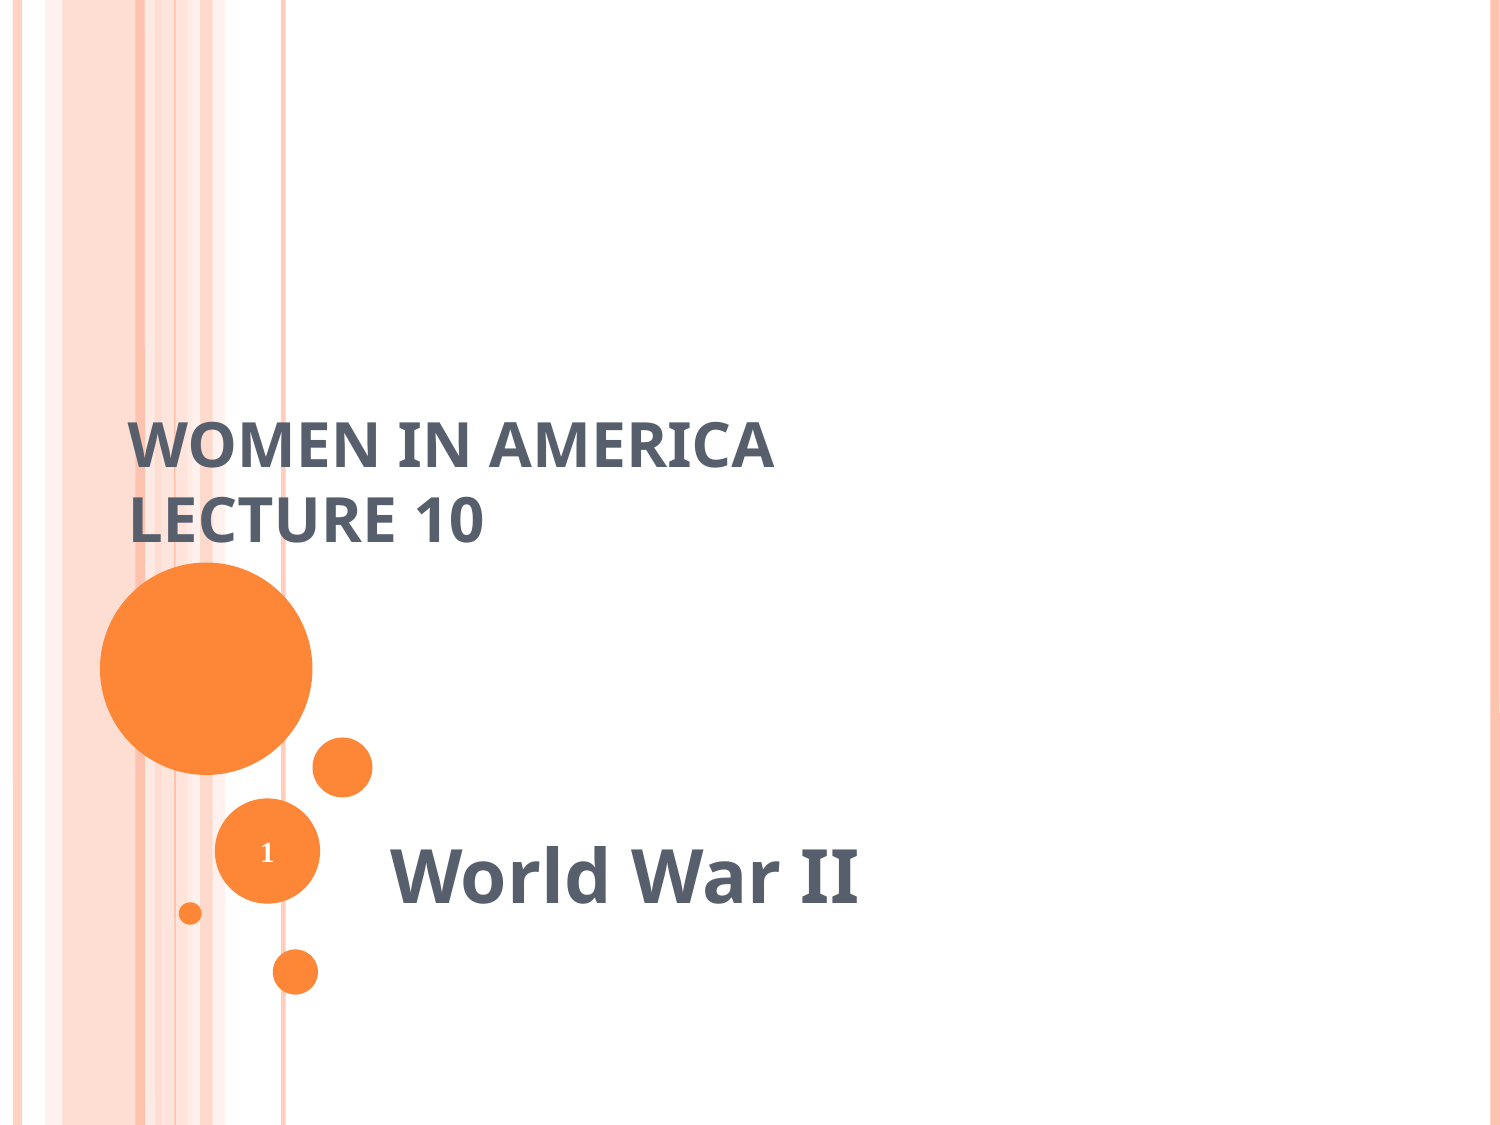

# Women in America Lecture 10
World War II